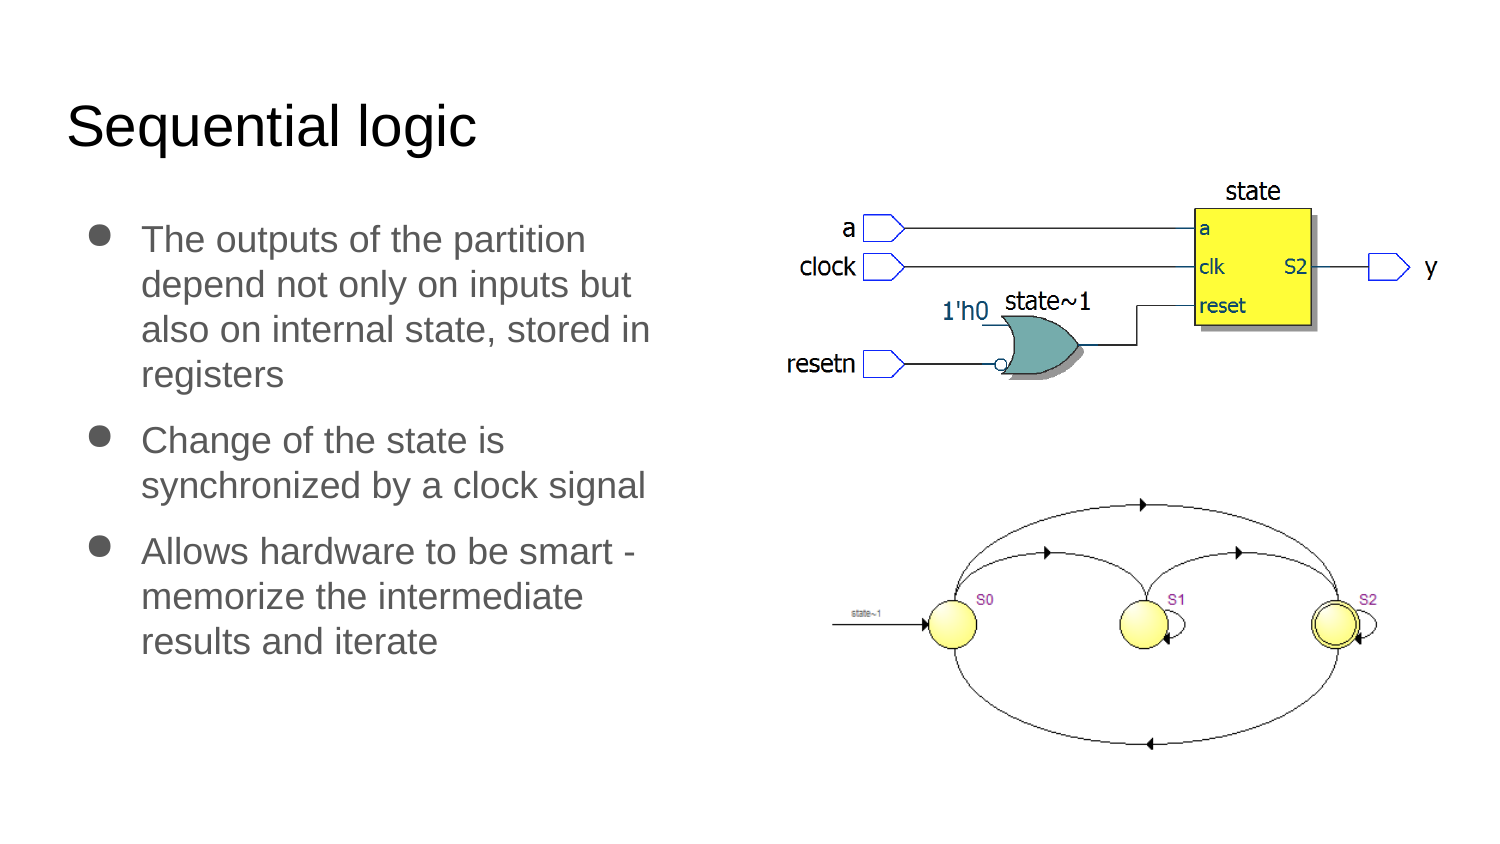

# Sequential logic
The outputs of the partition depend not only on inputs but also on internal state, stored in registers
Change of the state is synchronized by a clock signal
Allows hardware to be smart - memorize the intermediate results and iterate